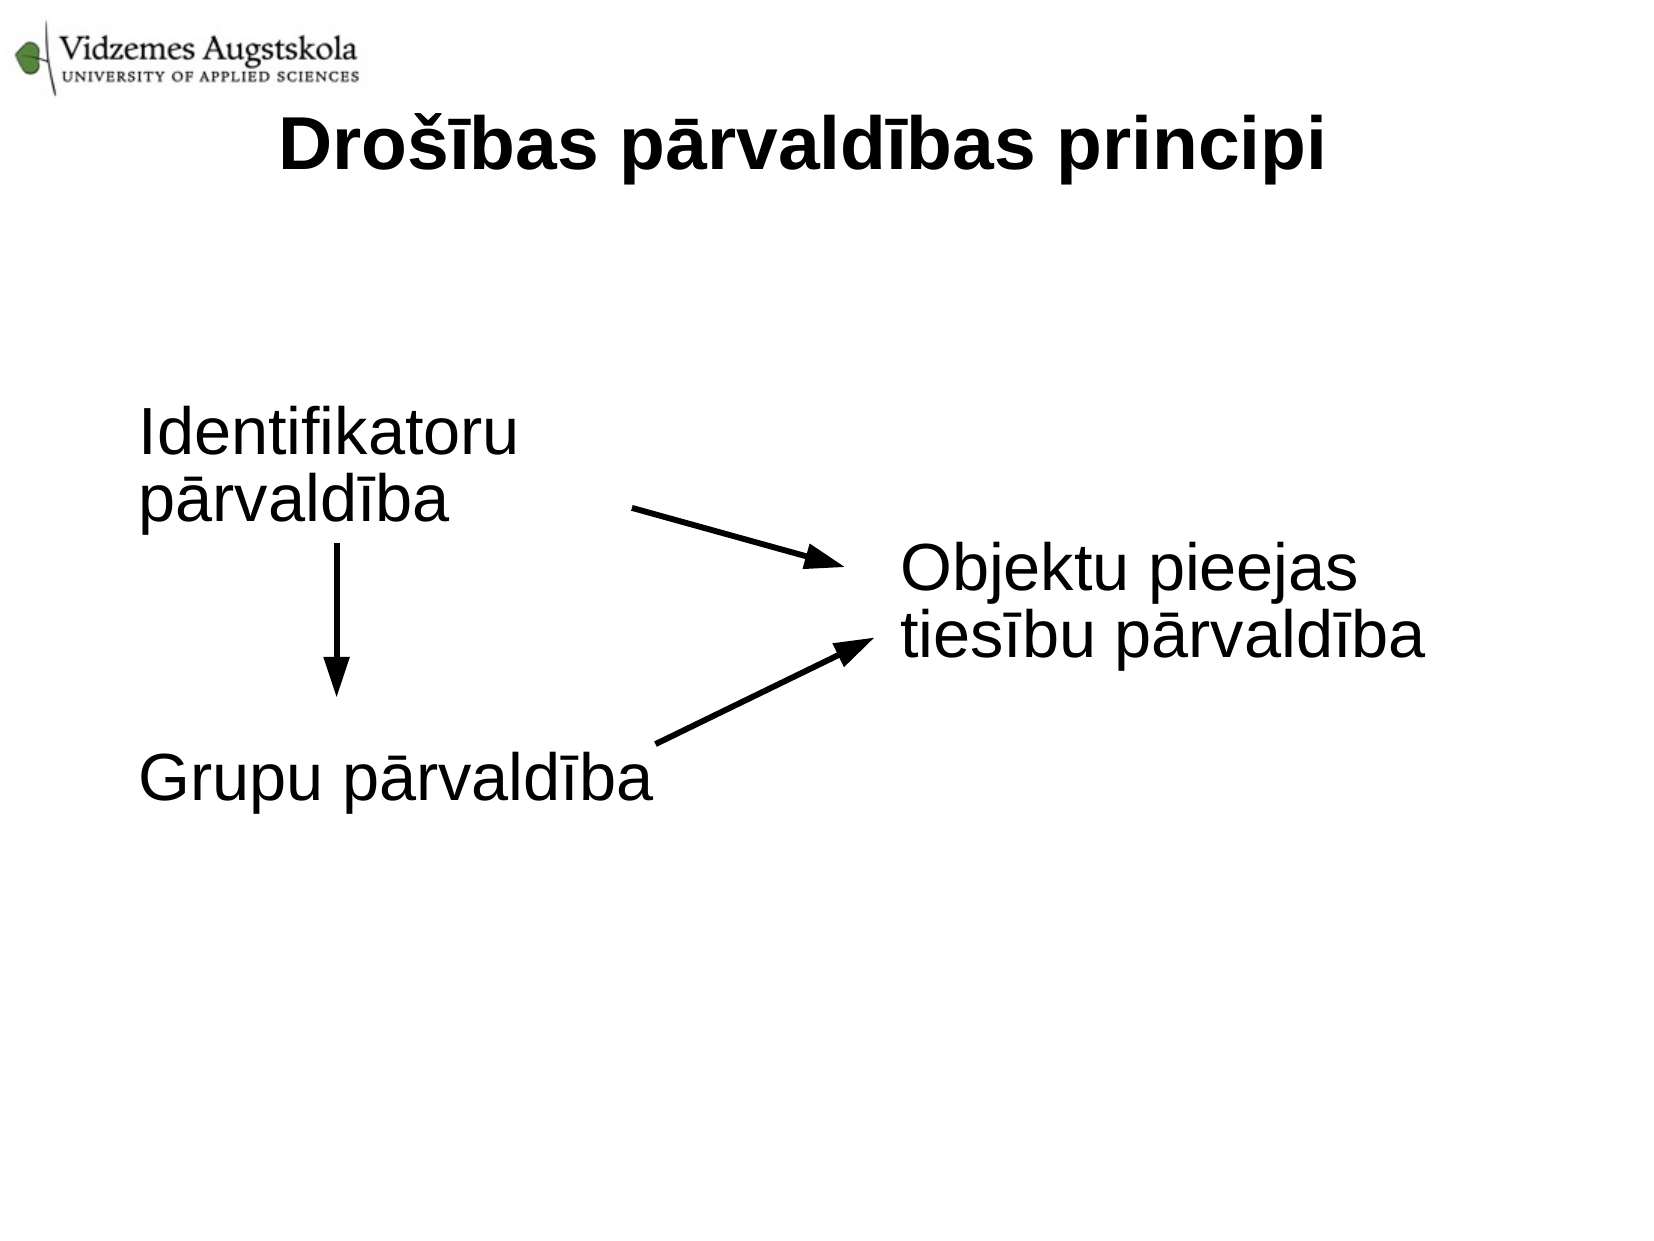

# Drošības pārvaldības principi
Identifikatoru pārvaldība
Grupu pārvaldība
Objektu pieejas tiesību pārvaldība